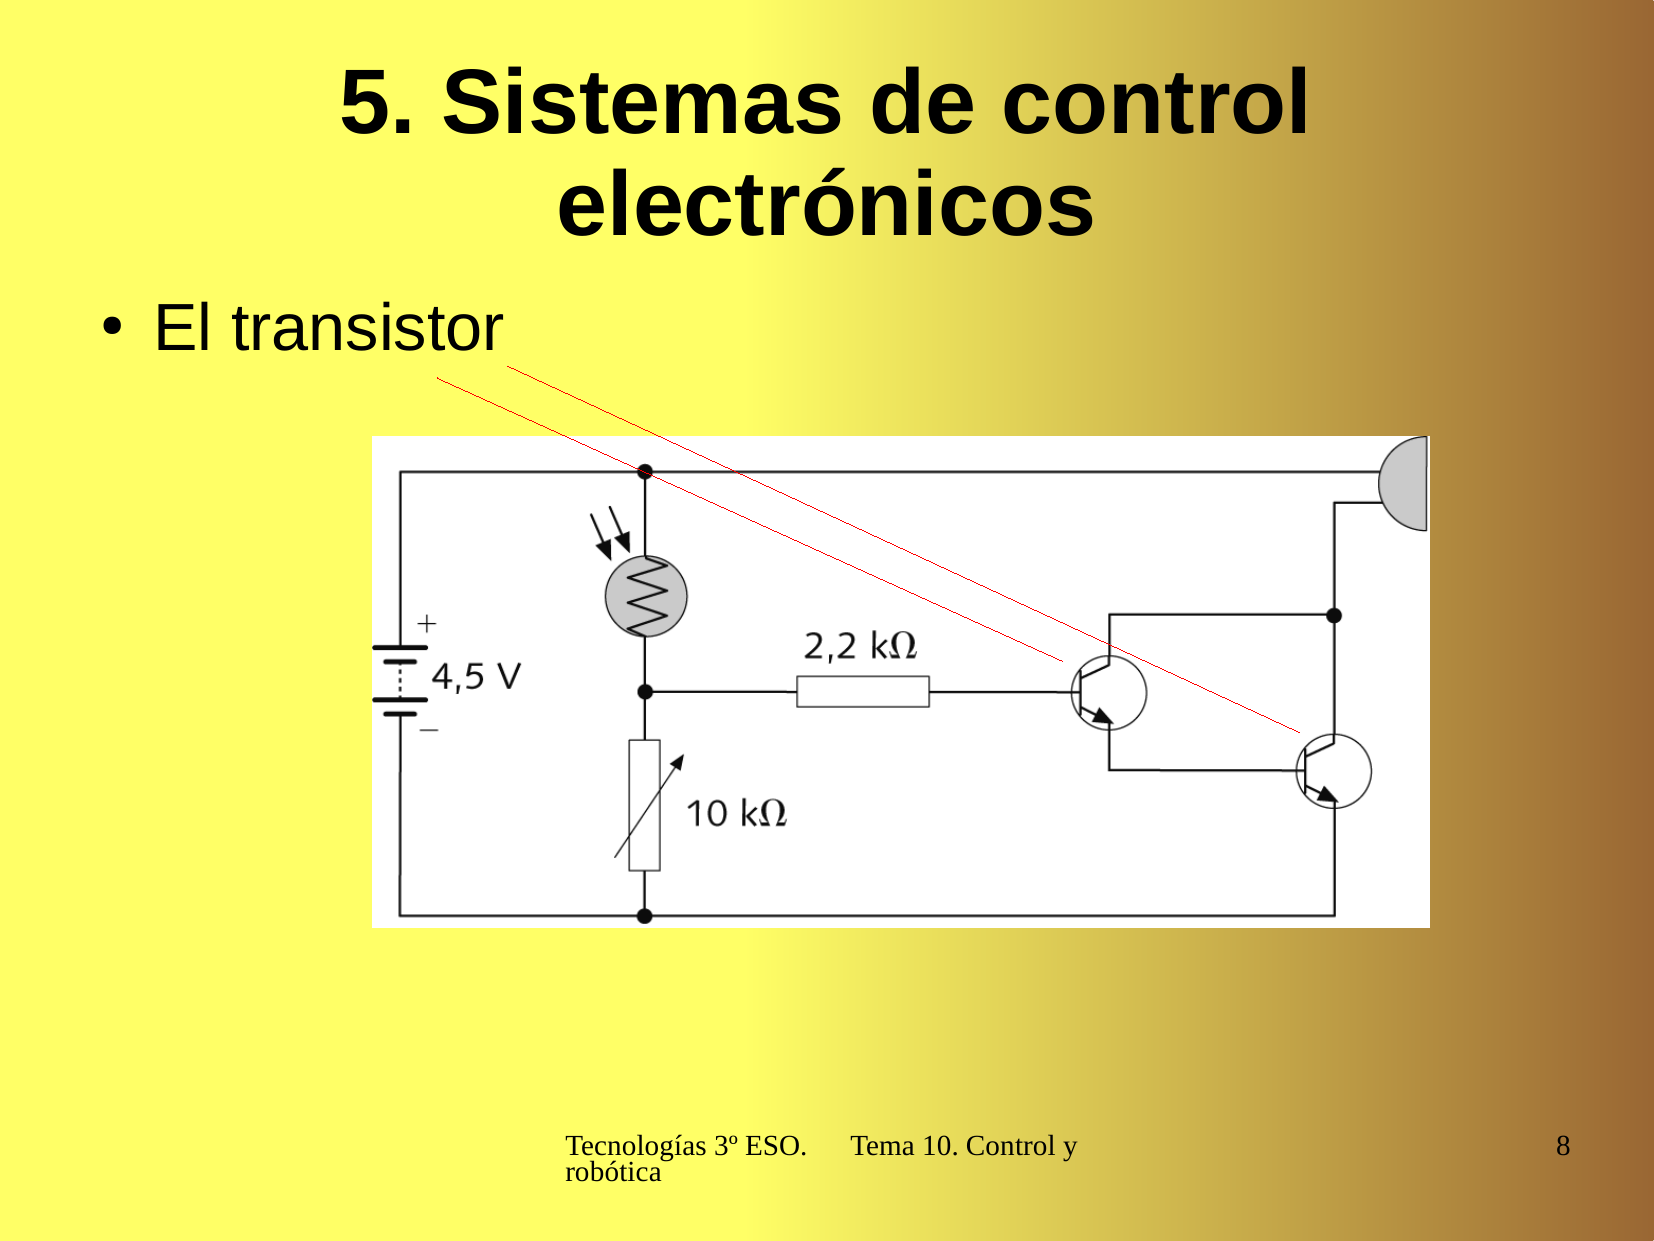

# 5. Sistemas de control electrónicos
El transistor
Tecnologías 3º ESO. Tema 10. Control y robótica
8